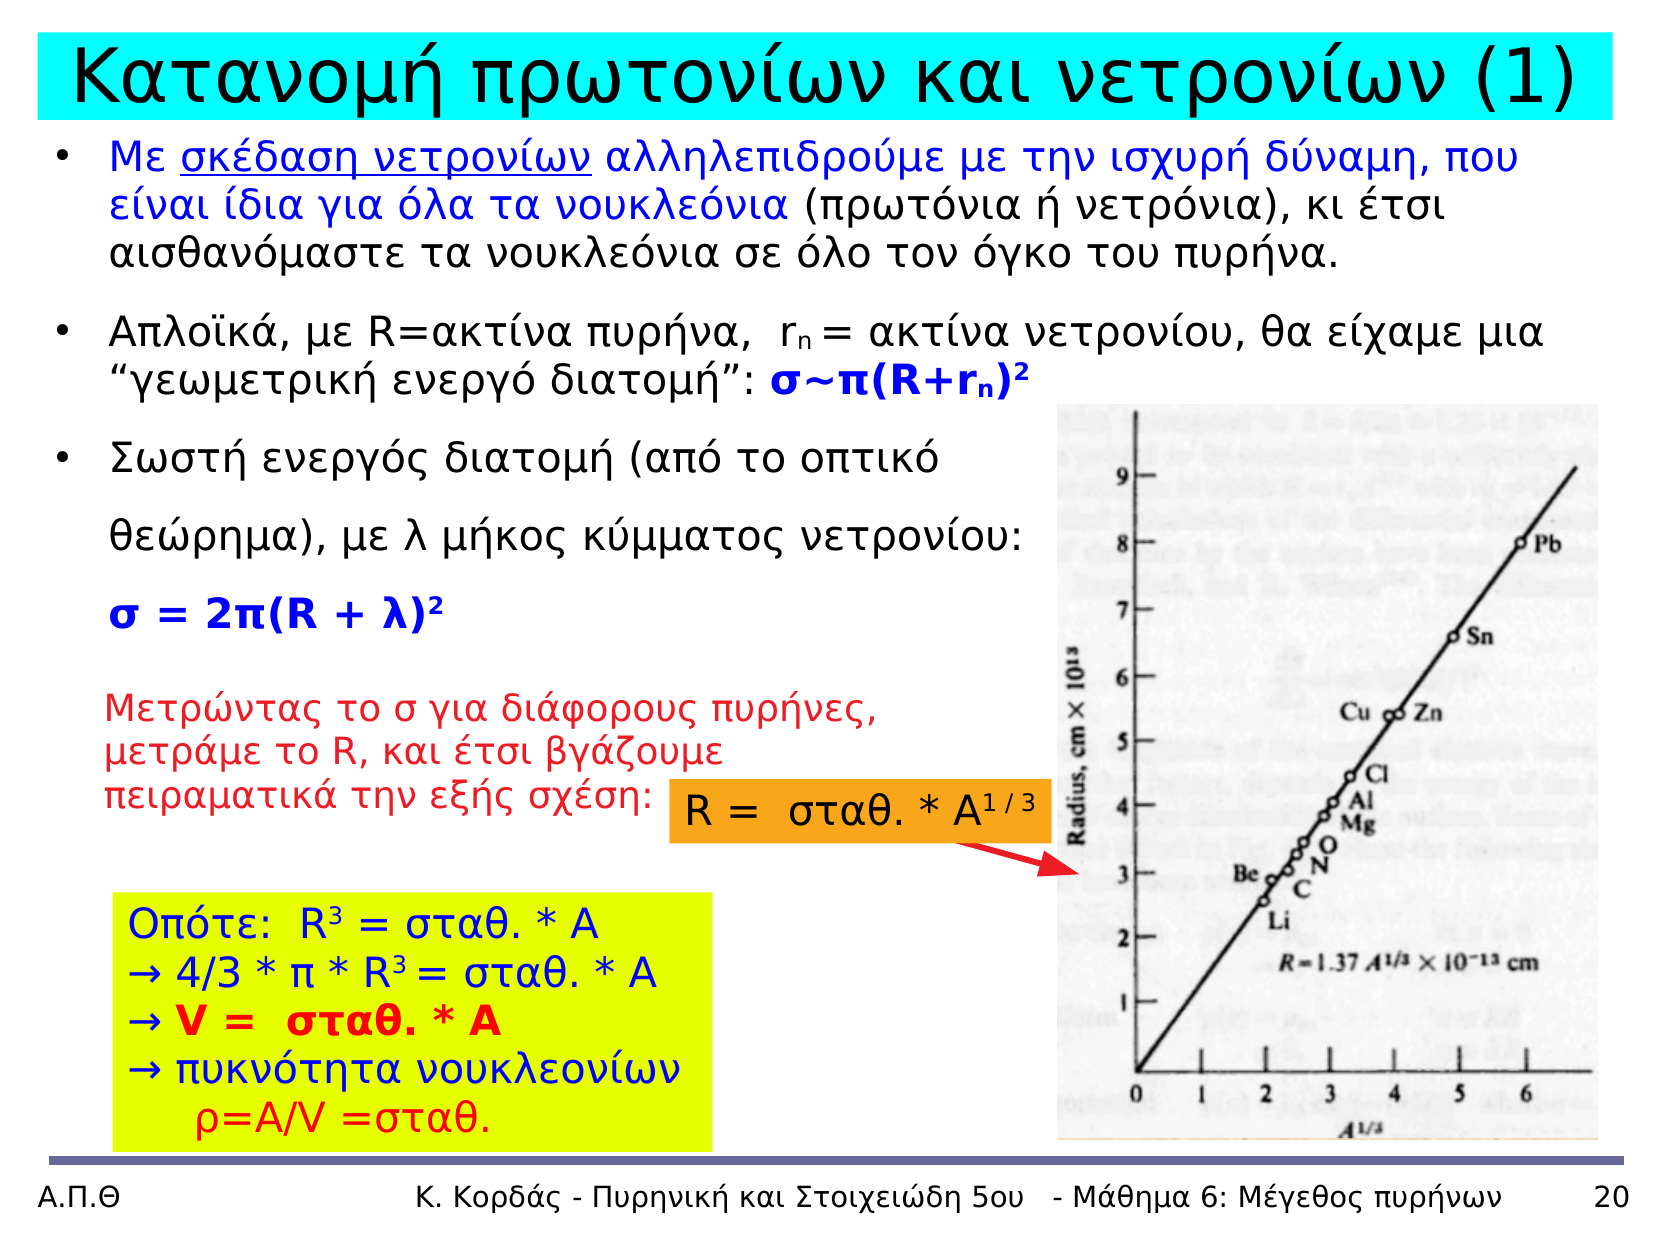

# Κατανομή πρωτονίων και νετρονίων (1)
Με σκέδαση νετρονίων αλληλεπιδρούμε με την ισχυρή δύναμη, που είναι ίδια για όλα τα νουκλεόνια (πρωτόνια ή νετρόνια), κι έτσι αισθανόμαστε τα νουκλεόνια σε όλο τον όγκο του πυρήνα.
Απλοϊκά, με R=ακτίνα πυρήνα, rn = ακτίνα νετρονίου, θα είχαμε μια “γεωμετρική ενεργό διατομή”: σ~π(R+rn)2
Σωστή ενεργός διατομή (από το οπτικό
θεώρημα), με λ μήκος κύμματος νετρονίου:
σ = 2π(R + λ)2
Μετρώντας το σ για διάφορους πυρήνες, μετράμε το R, και έτσι βγάζουμε πειραματικά την εξής σχέση:
R = σταθ. * Α1 / 3
Οπότε: R3 = σταθ. * Α
→ 4/3 * π * R3 = σταθ. * Α
→ V = σταθ. * Α
→ πυκνότητα νουκλεονίων
 ρ=A/V =σταθ.
Α.Π.Θ
Κ. Κορδάς - Πυρηνική και Στοιχειώδη 5ου - Μάθημα 6: Mέγεθος πυρήνων
20